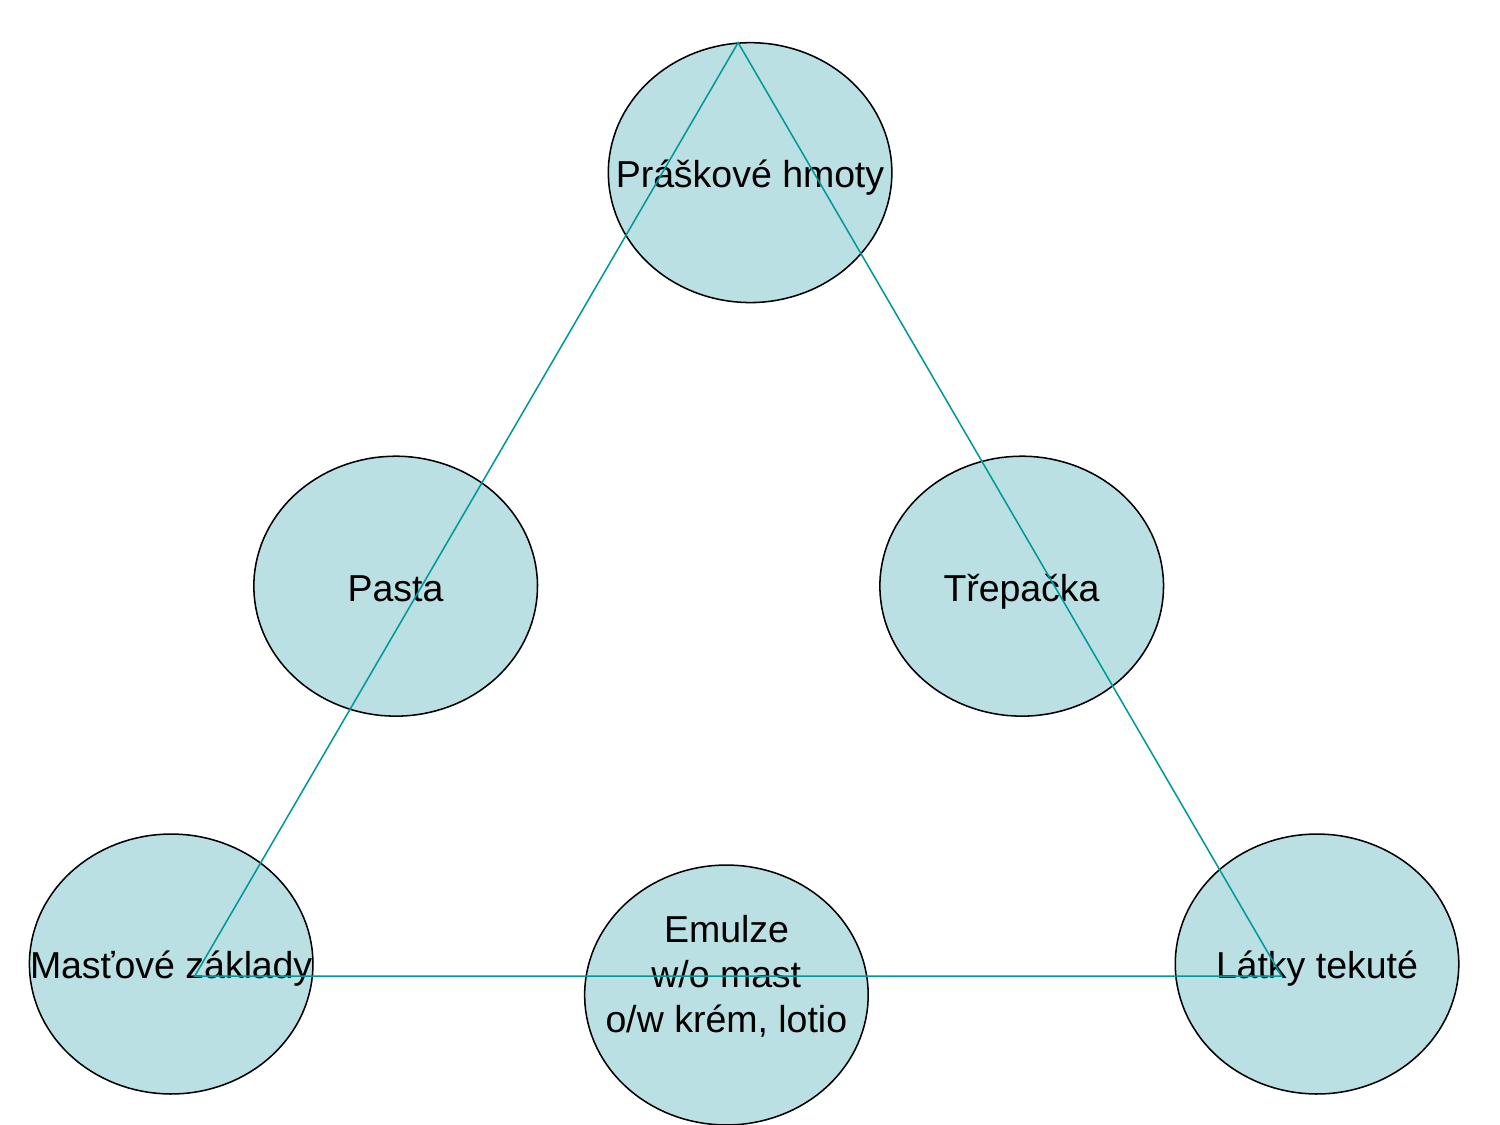

Práškové hmoty
Pasta
Třepačka
Masťové základy
Látky tekuté
Emulze
w/o mast
o/w krém, lotio